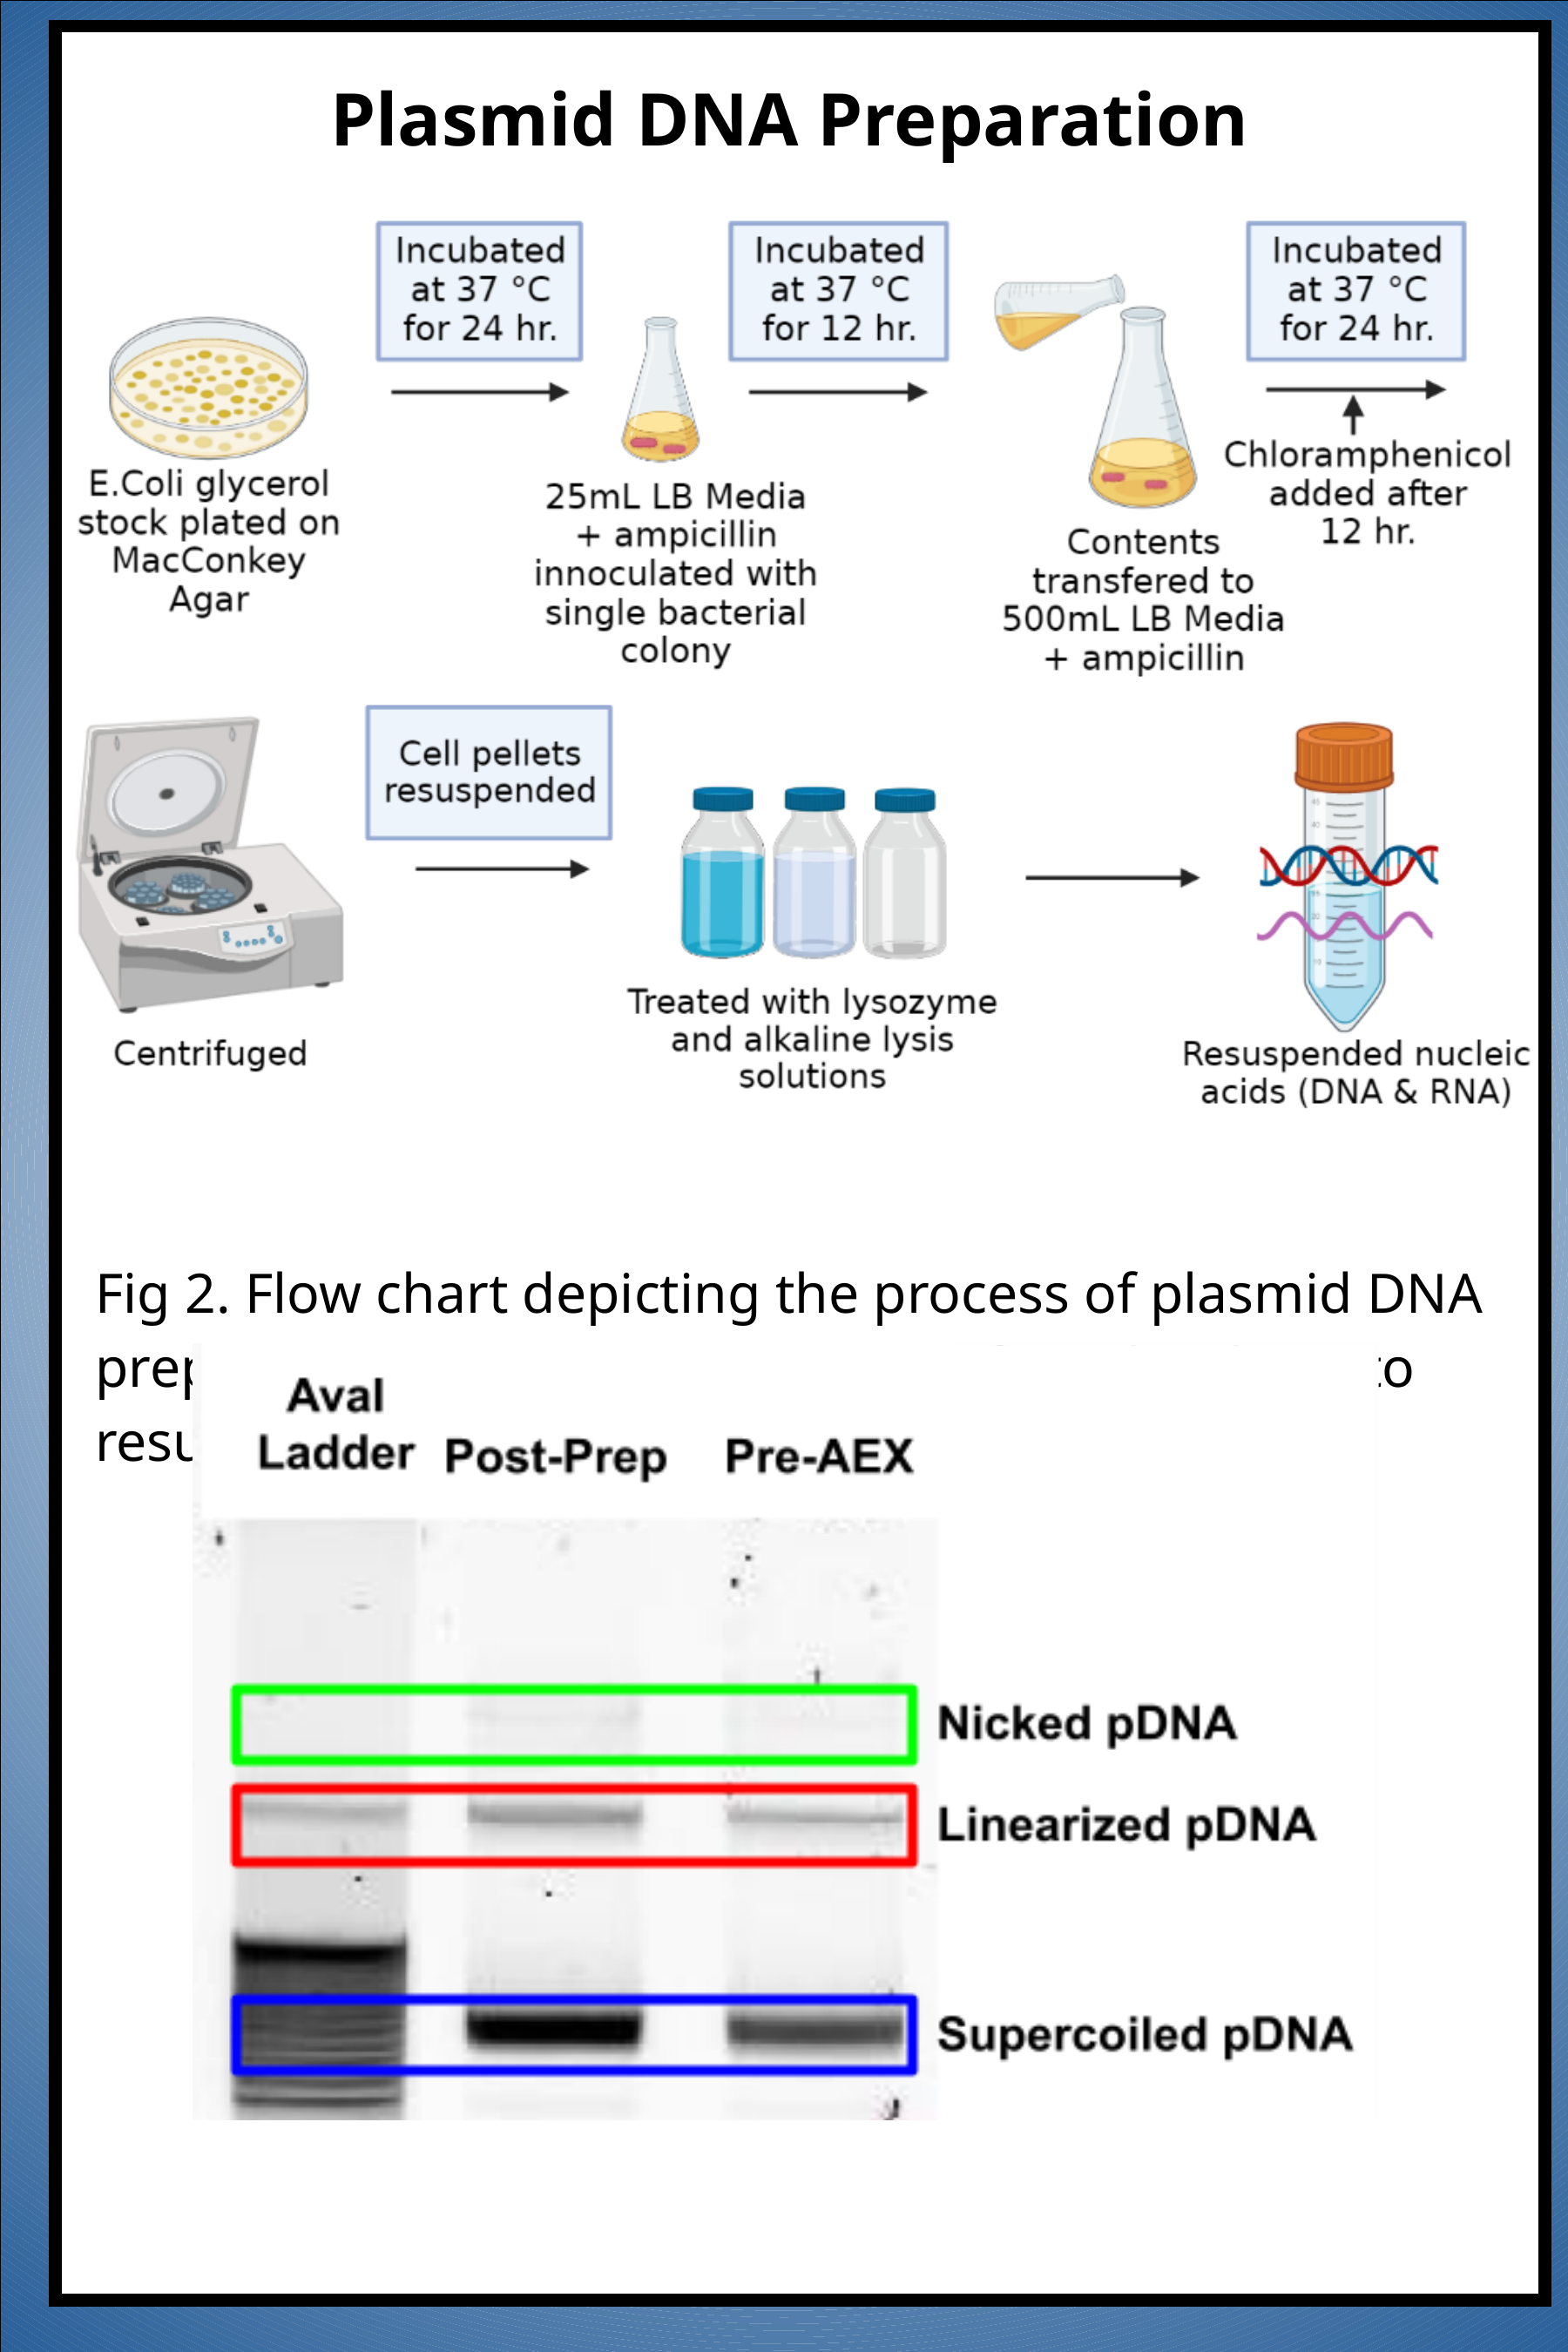

Plasmid DNA Preparation
Fig 2. Flow chart depicting the process of plasmid DNA preparation, from glycerol stocks of E.Coli culture to resuspended nucleic acids.
Fig 3. 1% agarose gel of the material from the DNA preparation.